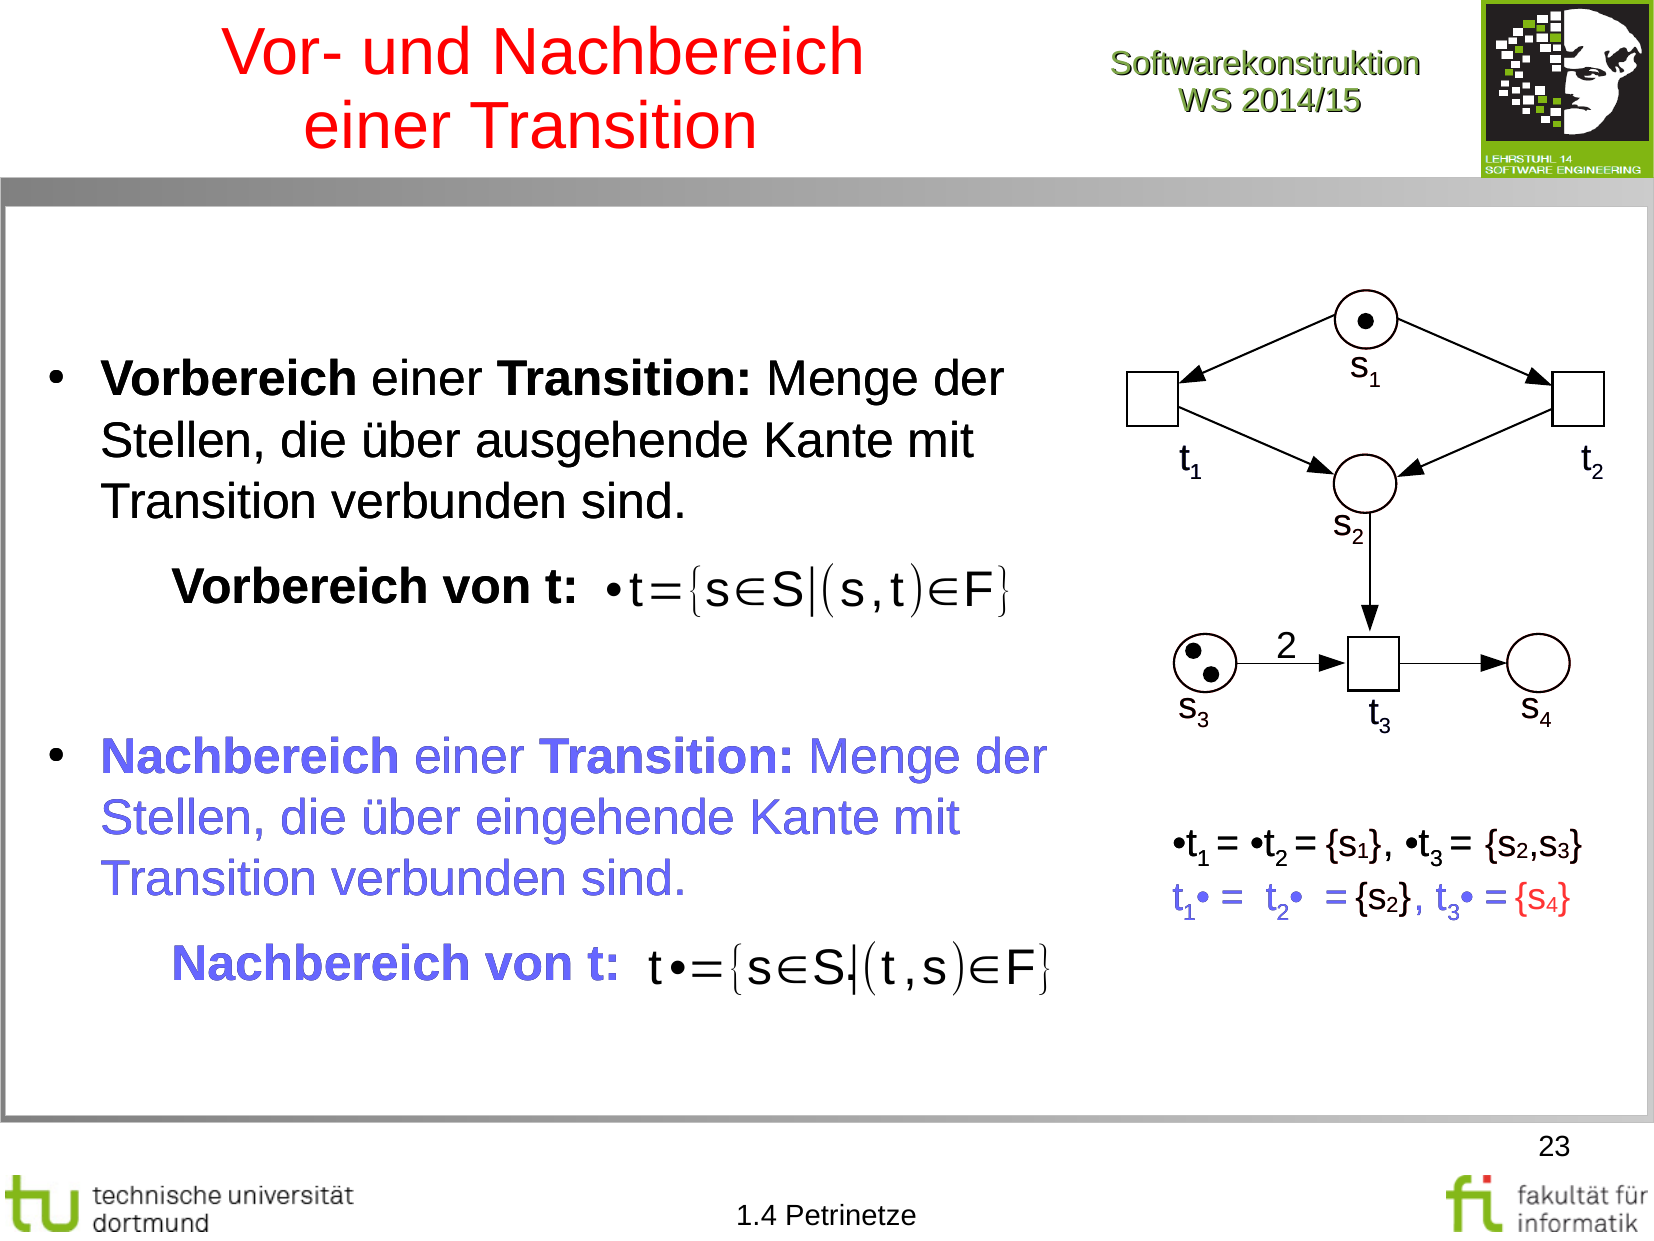

Vor- und Nachbereich
einer Transition
# Vorbereich einer Transition: Menge der 							Stellen, die über ausgehende Kante mit Transition verbunden sind.
Vorbereich von t:
Nachbereich einer Transition: Menge der 							Stellen, die über eingehende Kante mit
Transition verbunden sind.
Nachbereich von t: .
Vorbereich einer Transition: Menge der 							Stellen, die über ausgehende Kante mit
Transition verbunden sind.
Vorbereich von t:
Nachbereich einer Transition: Menge der 							Stellen, die über eingehende Kante mit
Transition verbunden sind.
Nachbereich von t: .
s1
s1
t1
t1
t2
t2
t1
s2
s2
2
s3
s3
s4
s4
t3
t3
•t1 = •t2 = , •t3 =
t1• = t2• = , t3• =
•t1 = •t2 = , •t3 =
t1• = t2• = , t3• =
{s1}
{s1}
{s2,s3}
{s2,s3}
{s2}
{s2}
{s4}
23
1.4 Petrinetze